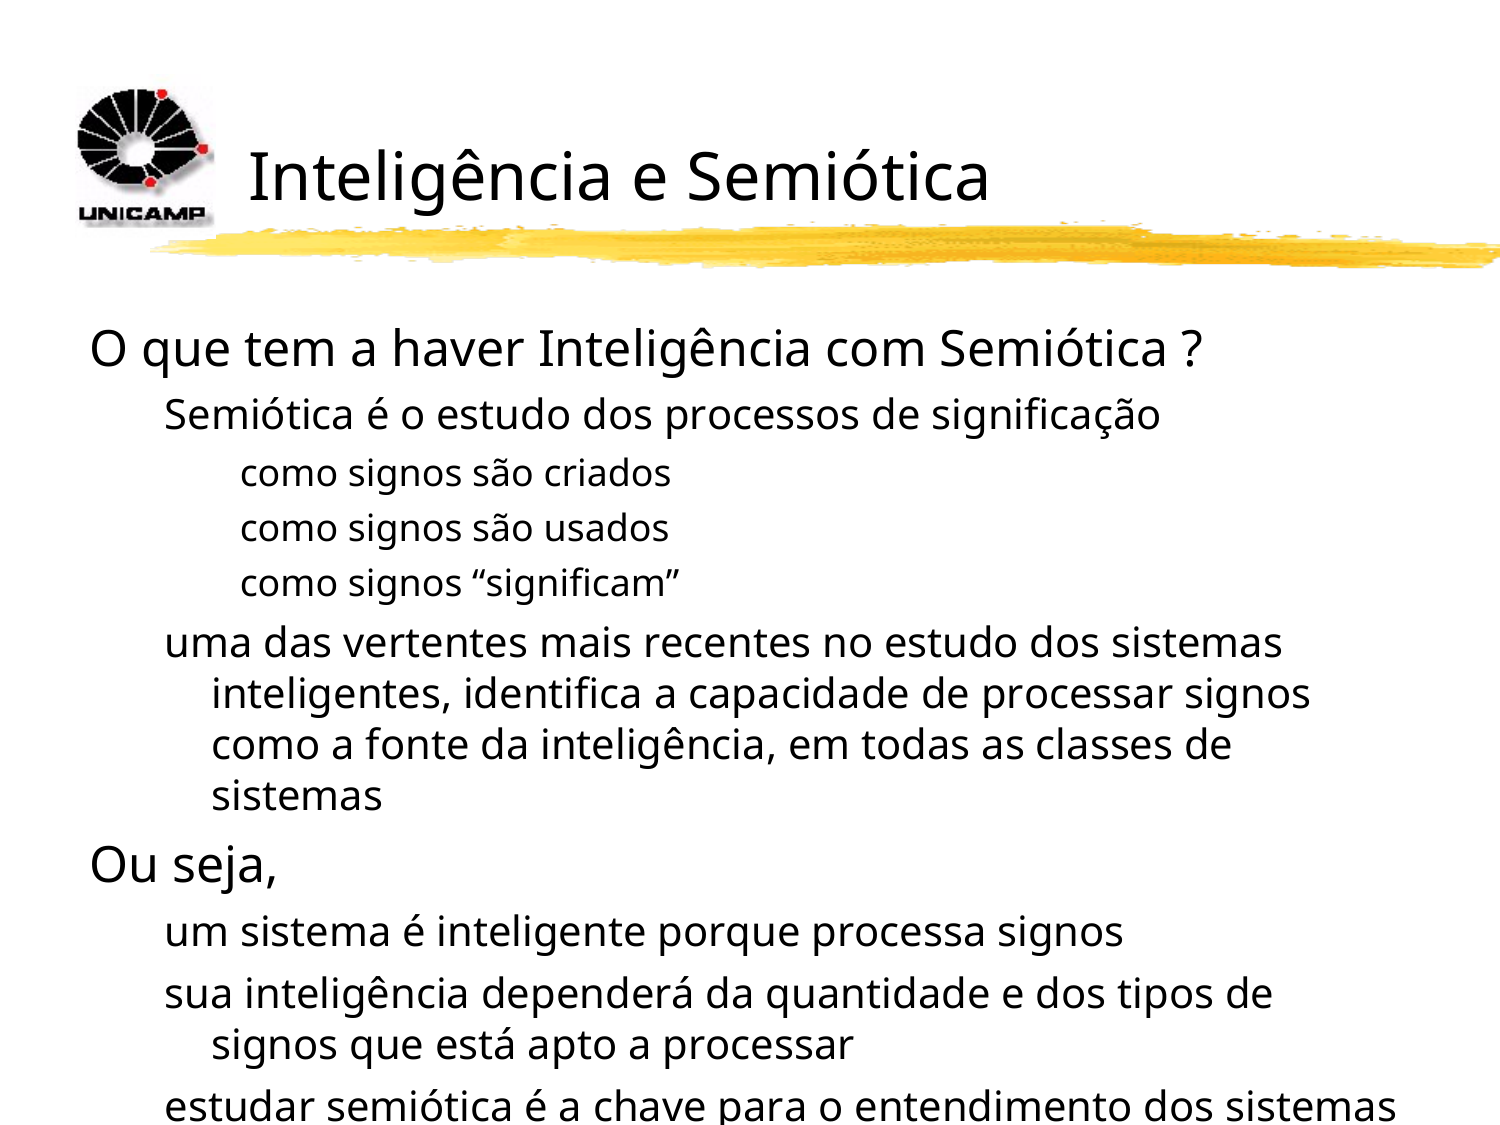

# Inteligência e Semiótica
O que tem a haver Inteligência com Semiótica ?
Semiótica é o estudo dos processos de significação
como signos são criados
como signos são usados
como signos “significam”
uma das vertentes mais recentes no estudo dos sistemas inteligentes, identifica a capacidade de processar signos como a fonte da inteligência, em todas as classes de sistemas
Ou seja,
um sistema é inteligente porque processa signos
sua inteligência dependerá da quantidade e dos tipos de signos que está apto a processar
estudar semiótica é a chave para o entendimento dos sistemas inteligentes, e a criação de sistemas que sejam mais inteligentes